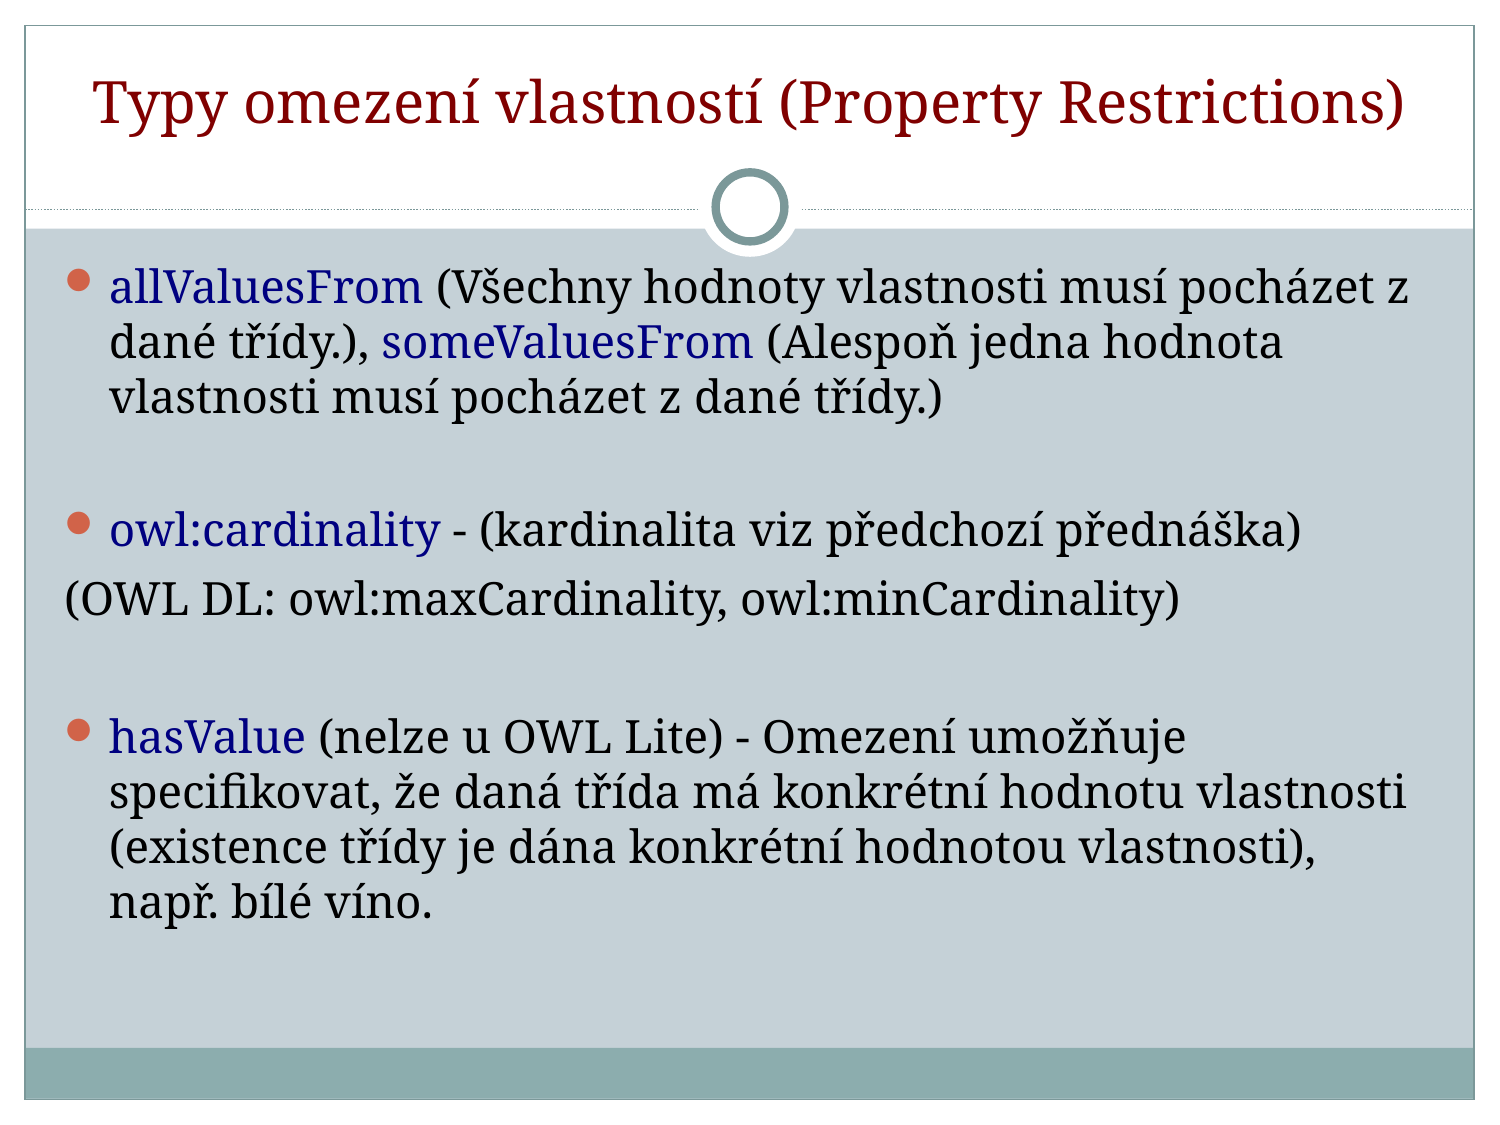

# Typy omezení vlastností (Property Restrictions)
allValuesFrom (Všechny hodnoty vlastnosti musí pocházet z dané třídy.), someValuesFrom (Alespoň jedna hodnota vlastnosti musí pocházet z dané třídy.)
owl:cardinality - (kardinalita viz předchozí přednáška)
(OWL DL: owl:maxCardinality, owl:minCardinality)
hasValue (nelze u OWL Lite) - Omezení umožňuje specifikovat, že daná třída má konkrétní hodnotu vlastnosti (existence třídy je dána konkrétní hodnotou vlastnosti), např. bílé víno.